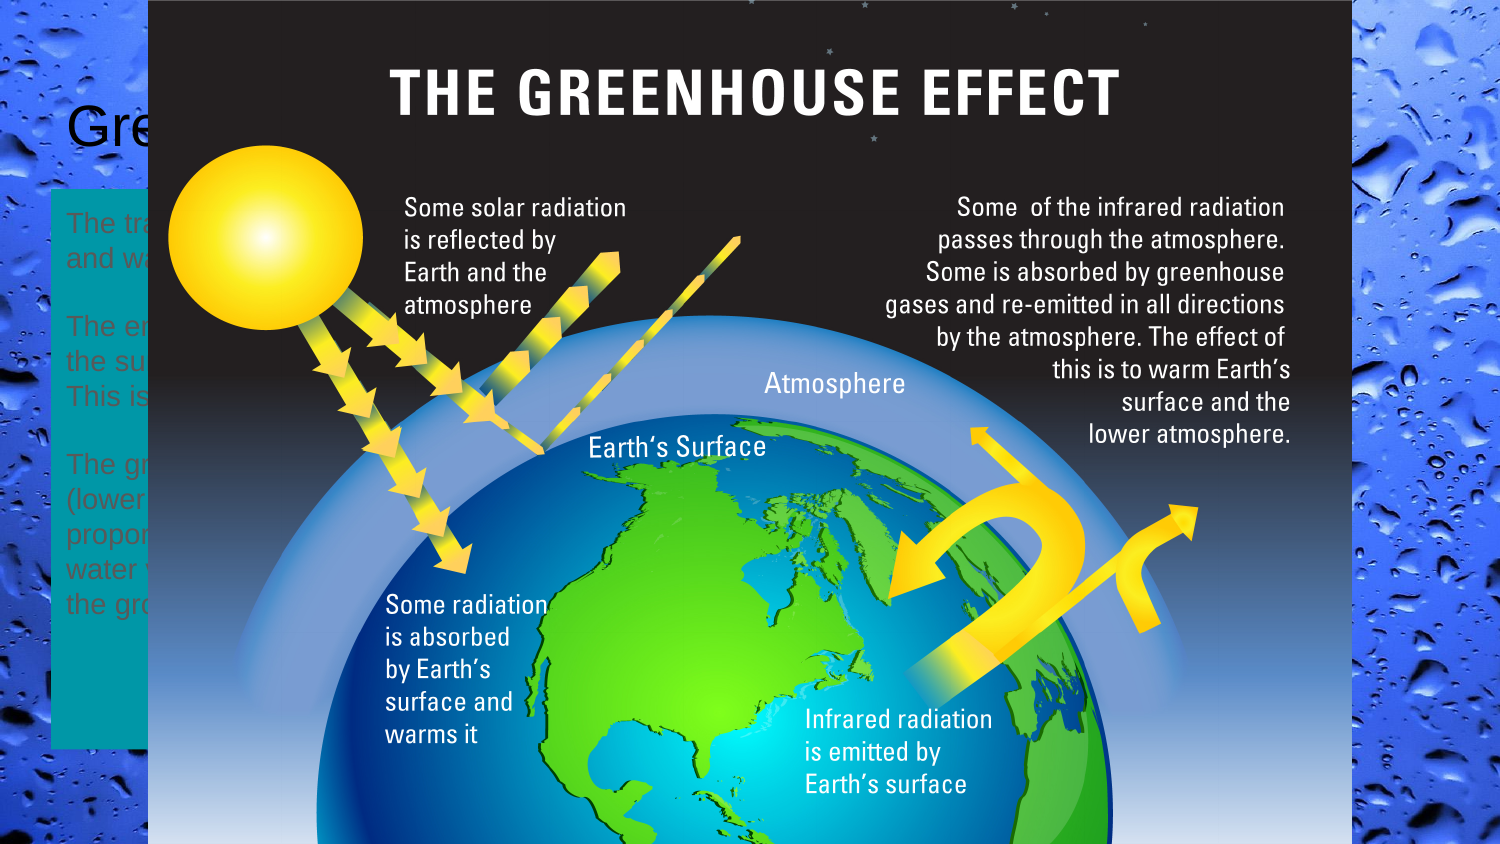

# Greenhouse Effect
The trapping of the sun’s heat by carbon dioxide and water vapour.
The energy that gets through to the ground from the sun is the short (high frequency) waves. This is absorbed by the ground and heats it.
The ground then emits heat at a much longer (lower frequency) wavelength. This has a high proportion rebound off of the carbon dioxide and water vapour in the atmosphere. And, this heats the ground - again.